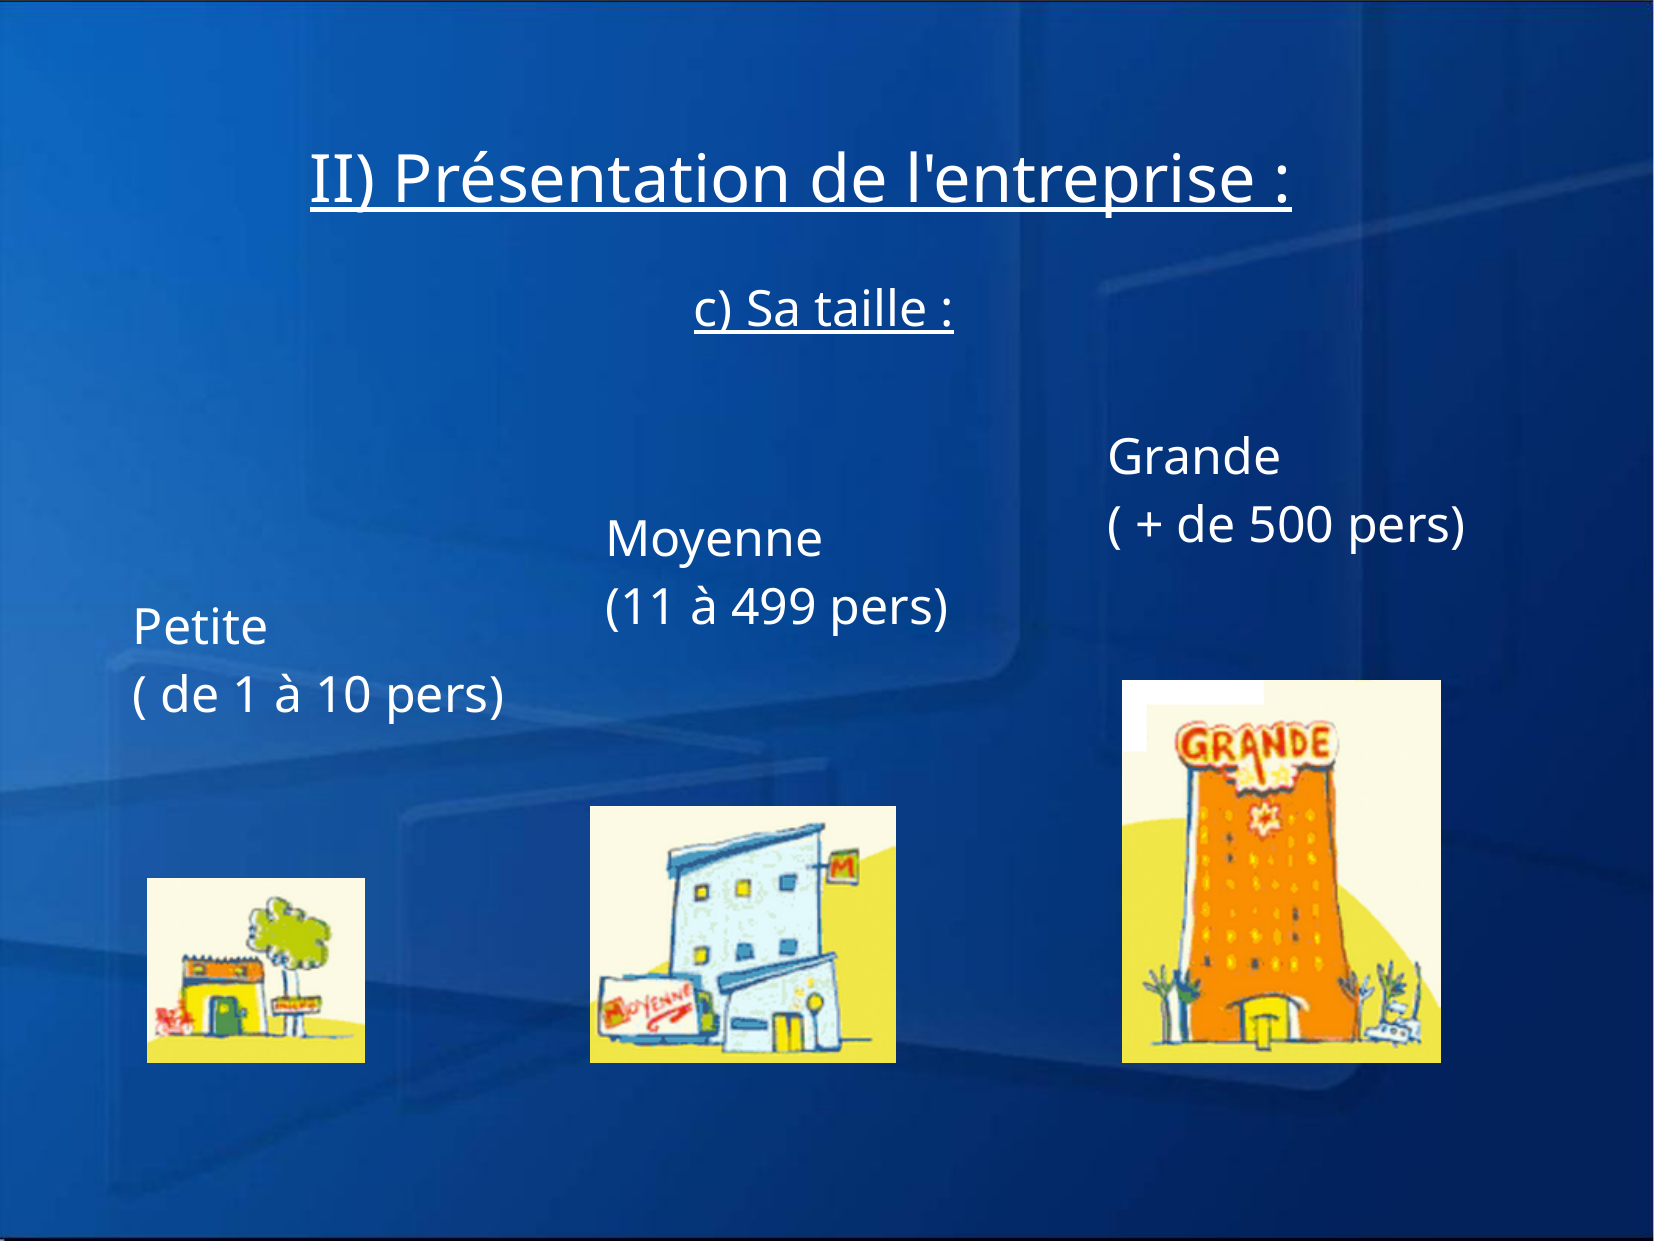

II) Présentation de l'entreprise :
c) Sa taille :
Grande
( + de 500 pers)
Moyenne
(11 à 499 pers)
Petite
( de 1 à 10 pers)